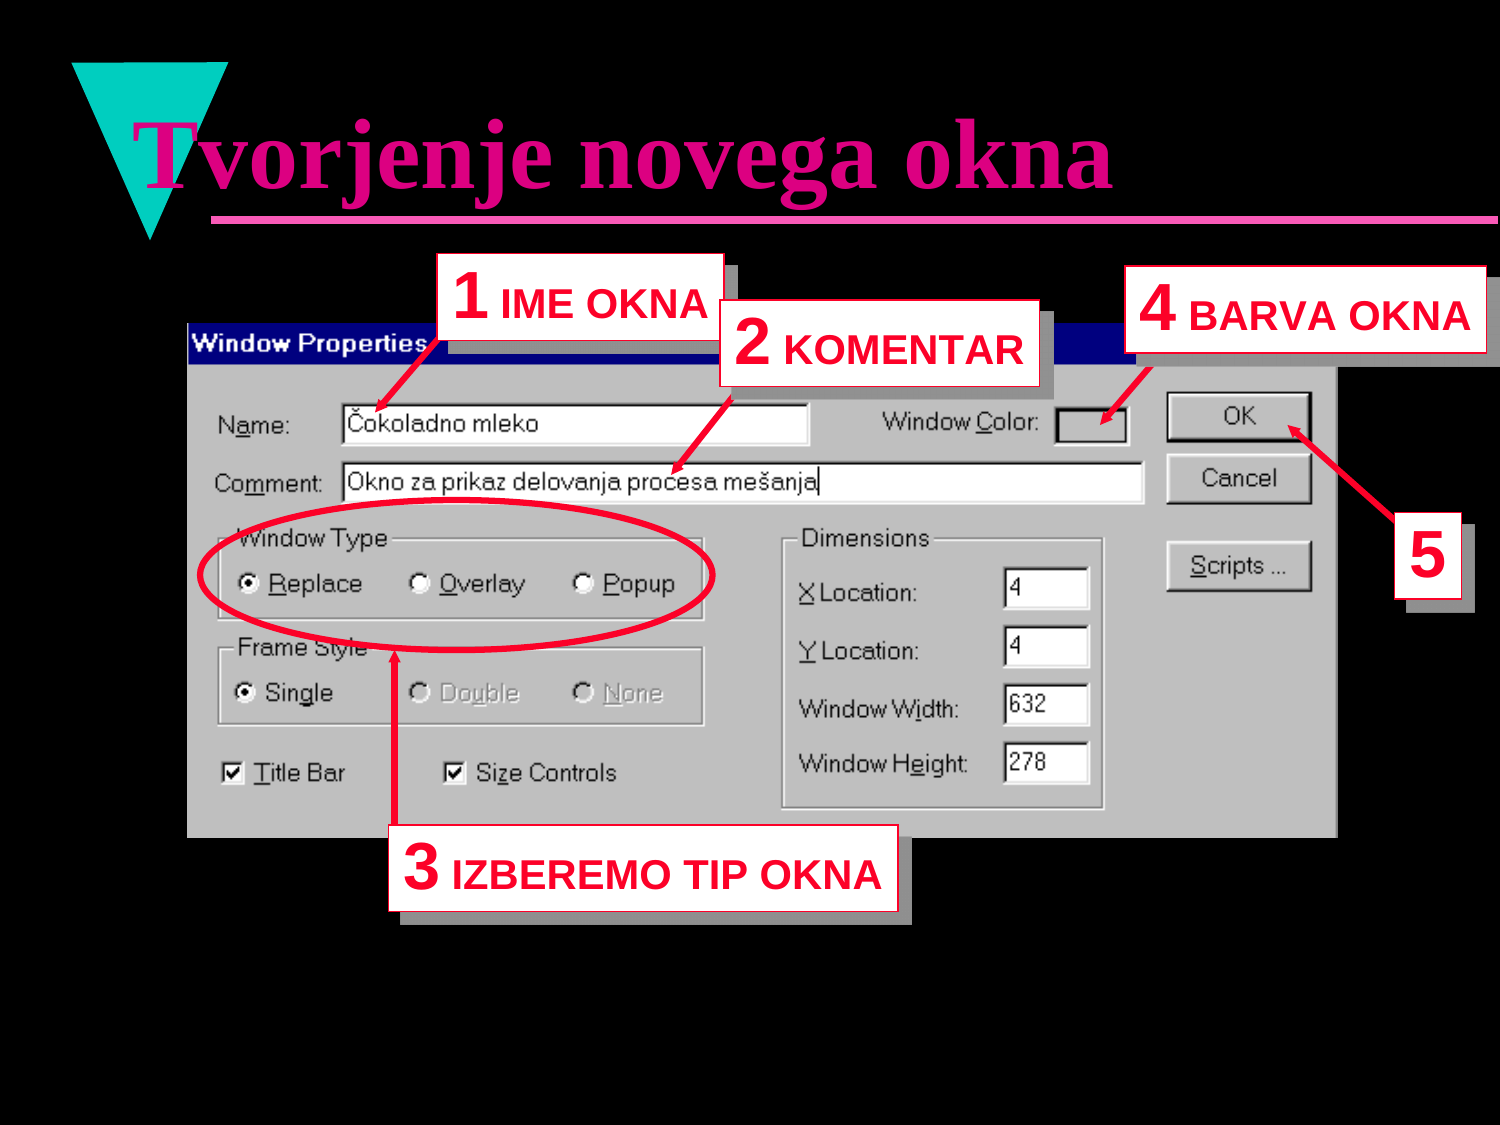

# Tvorjenje novega okna
1 IME OKNA
4 BARVA OKNA
2 KOMENTAR
V splošni orodni vrstici Window Makerja izberemo orodje za tvorjenje novega okna
5
3 IZBEREMO TIP OKNA
RVP2
Orodja - Razvojno okolje (Window Maker)
8